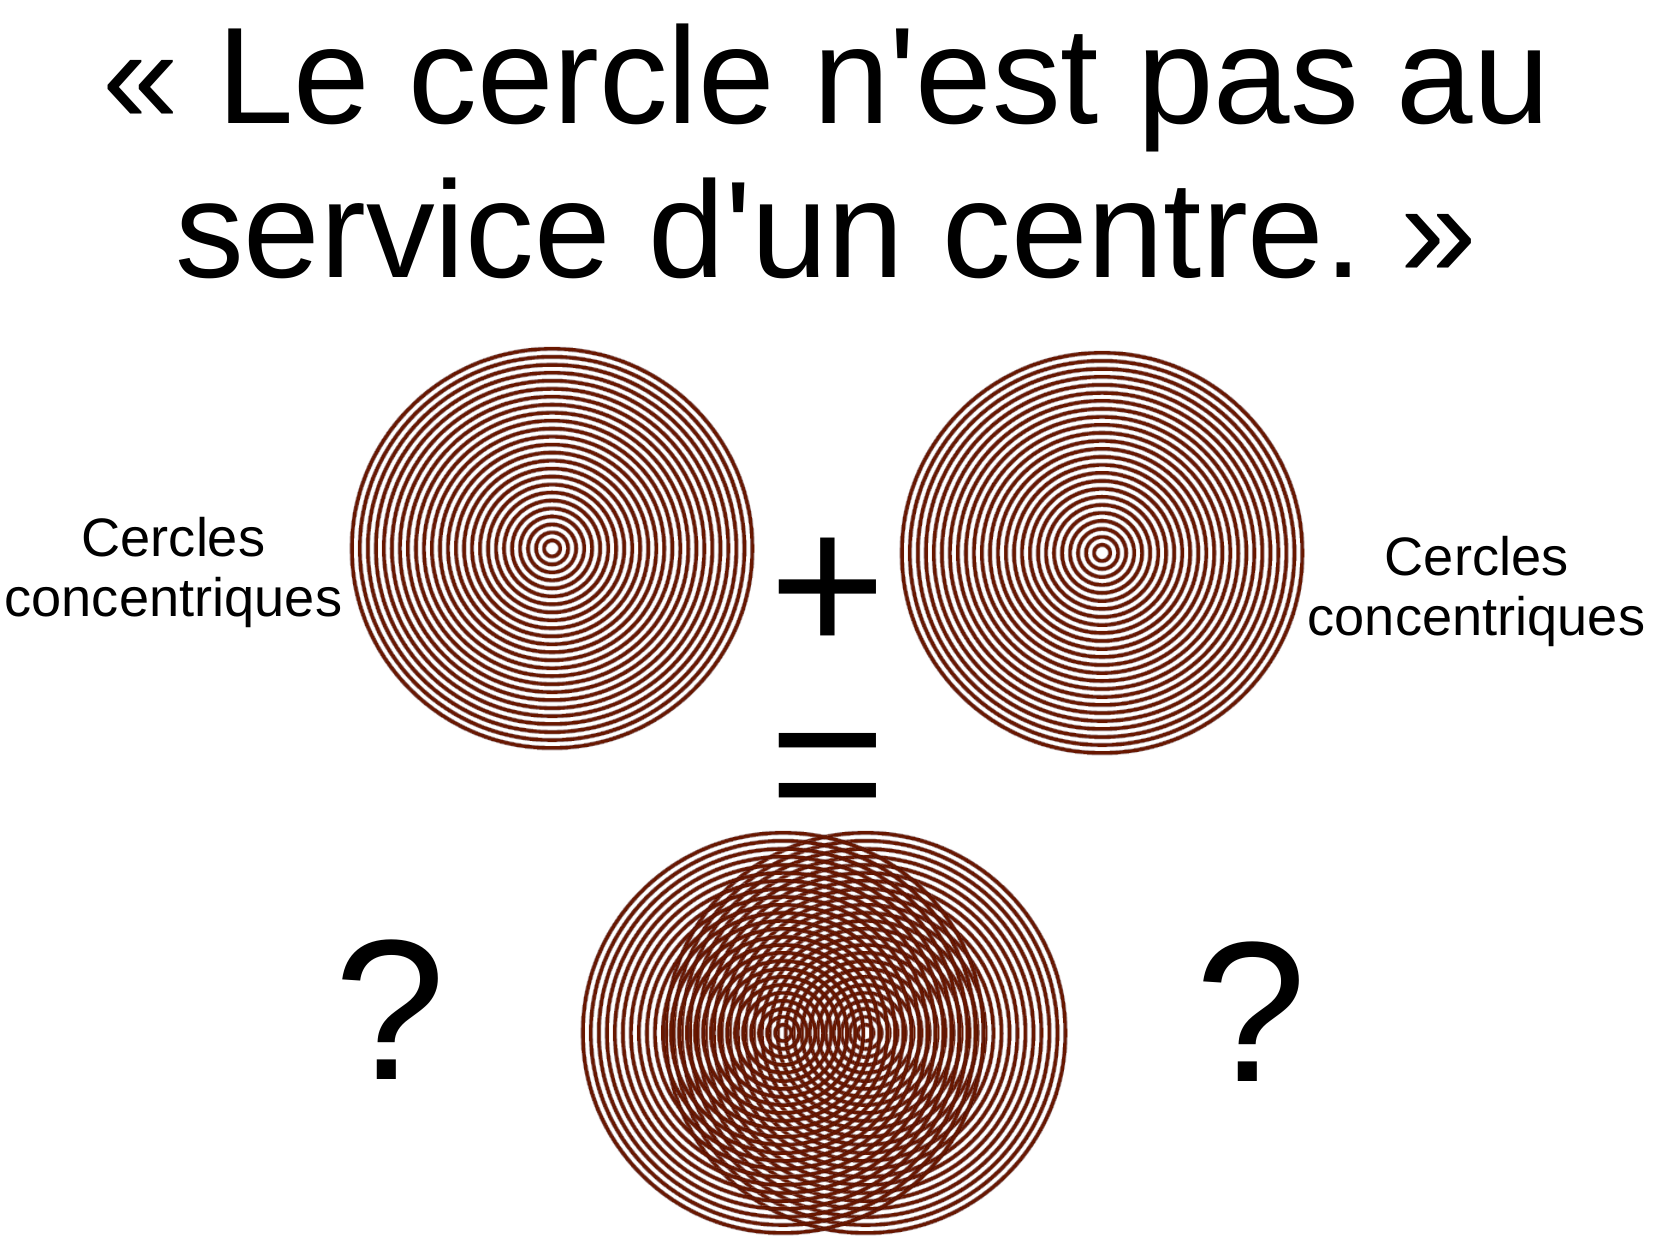

# « Le cercle n'est pas au service d'un centre. »
Cercles concentriques
+
Cercles concentriques
=
?
?